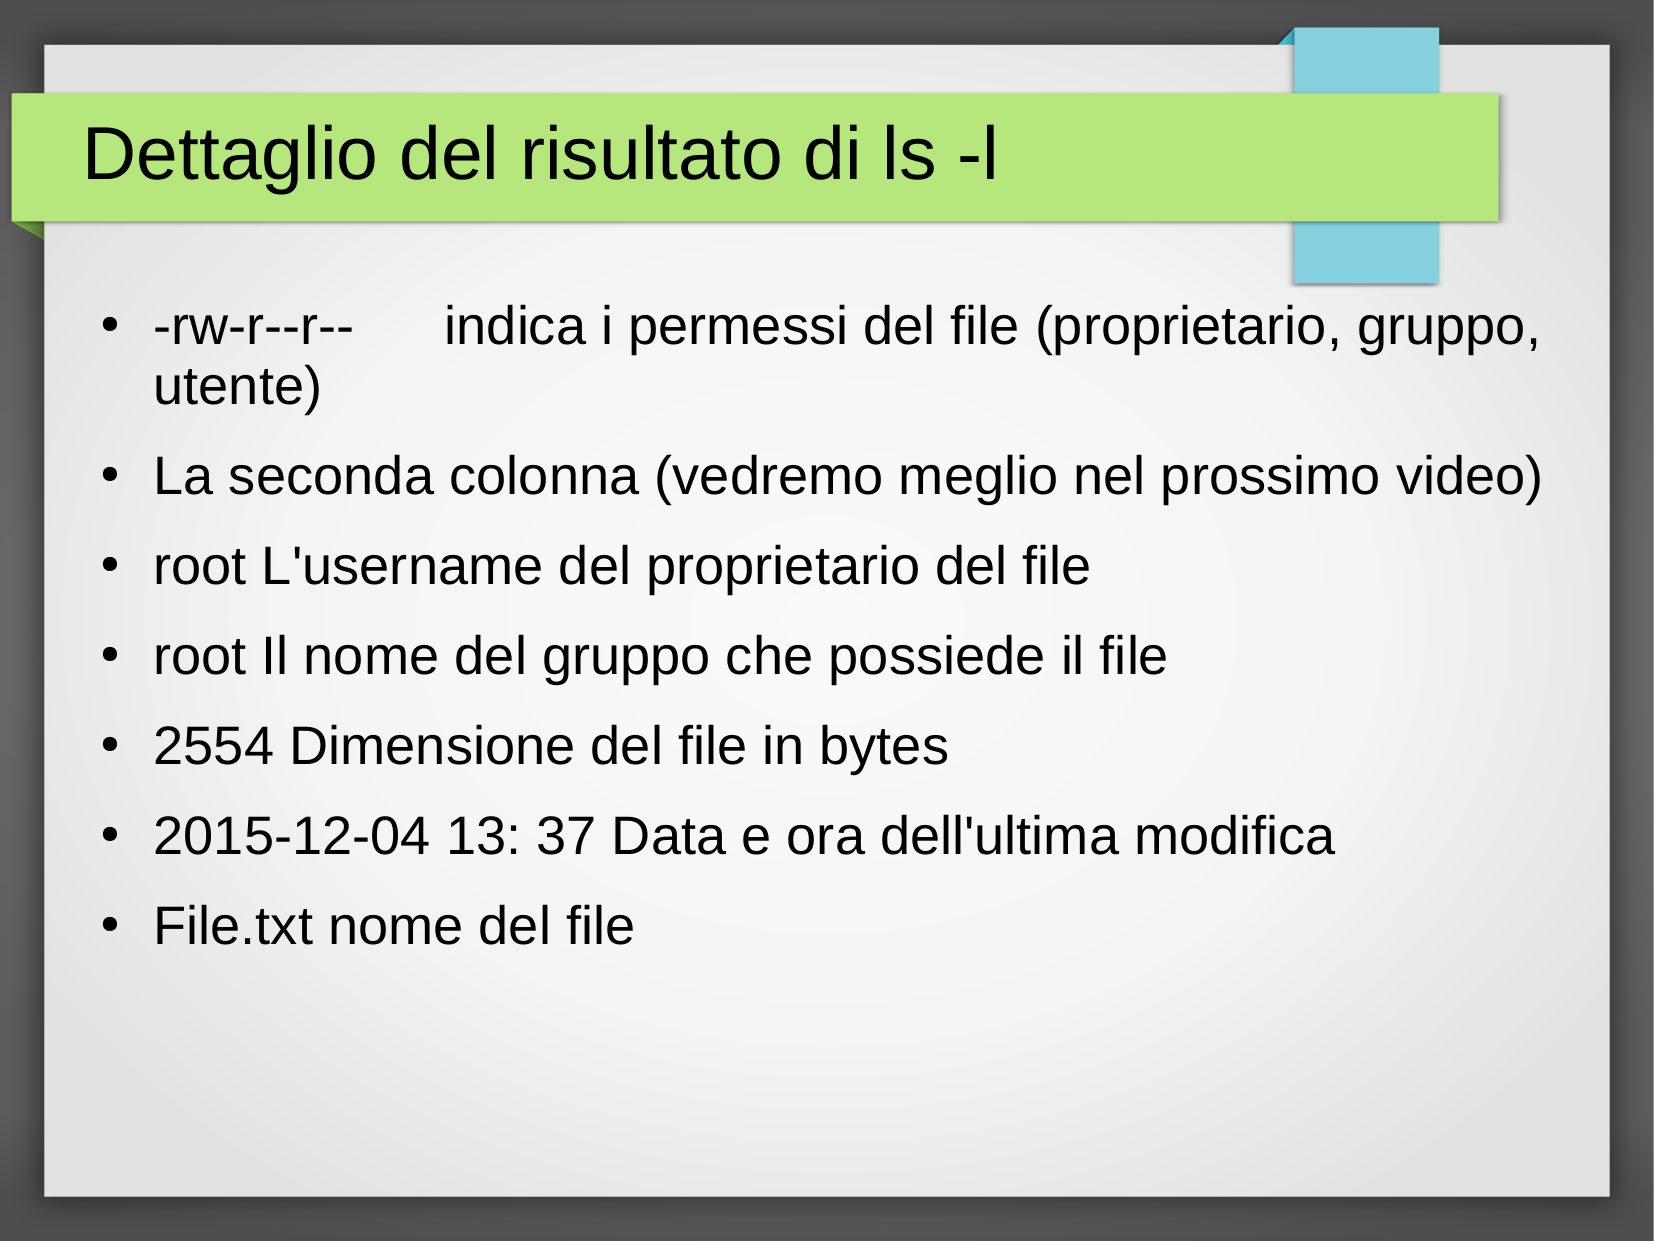

# Dettaglio del risultato di ls -l
-rw-r--r-- indica i permessi del file (proprietario, gruppo, utente)
La seconda colonna (vedremo meglio nel prossimo video)
root L'username del proprietario del file
root Il nome del gruppo che possiede il file
2554 Dimensione del file in bytes
2015-12-04 13: 37 Data e ora dell'ultima modifica
File.txt nome del file